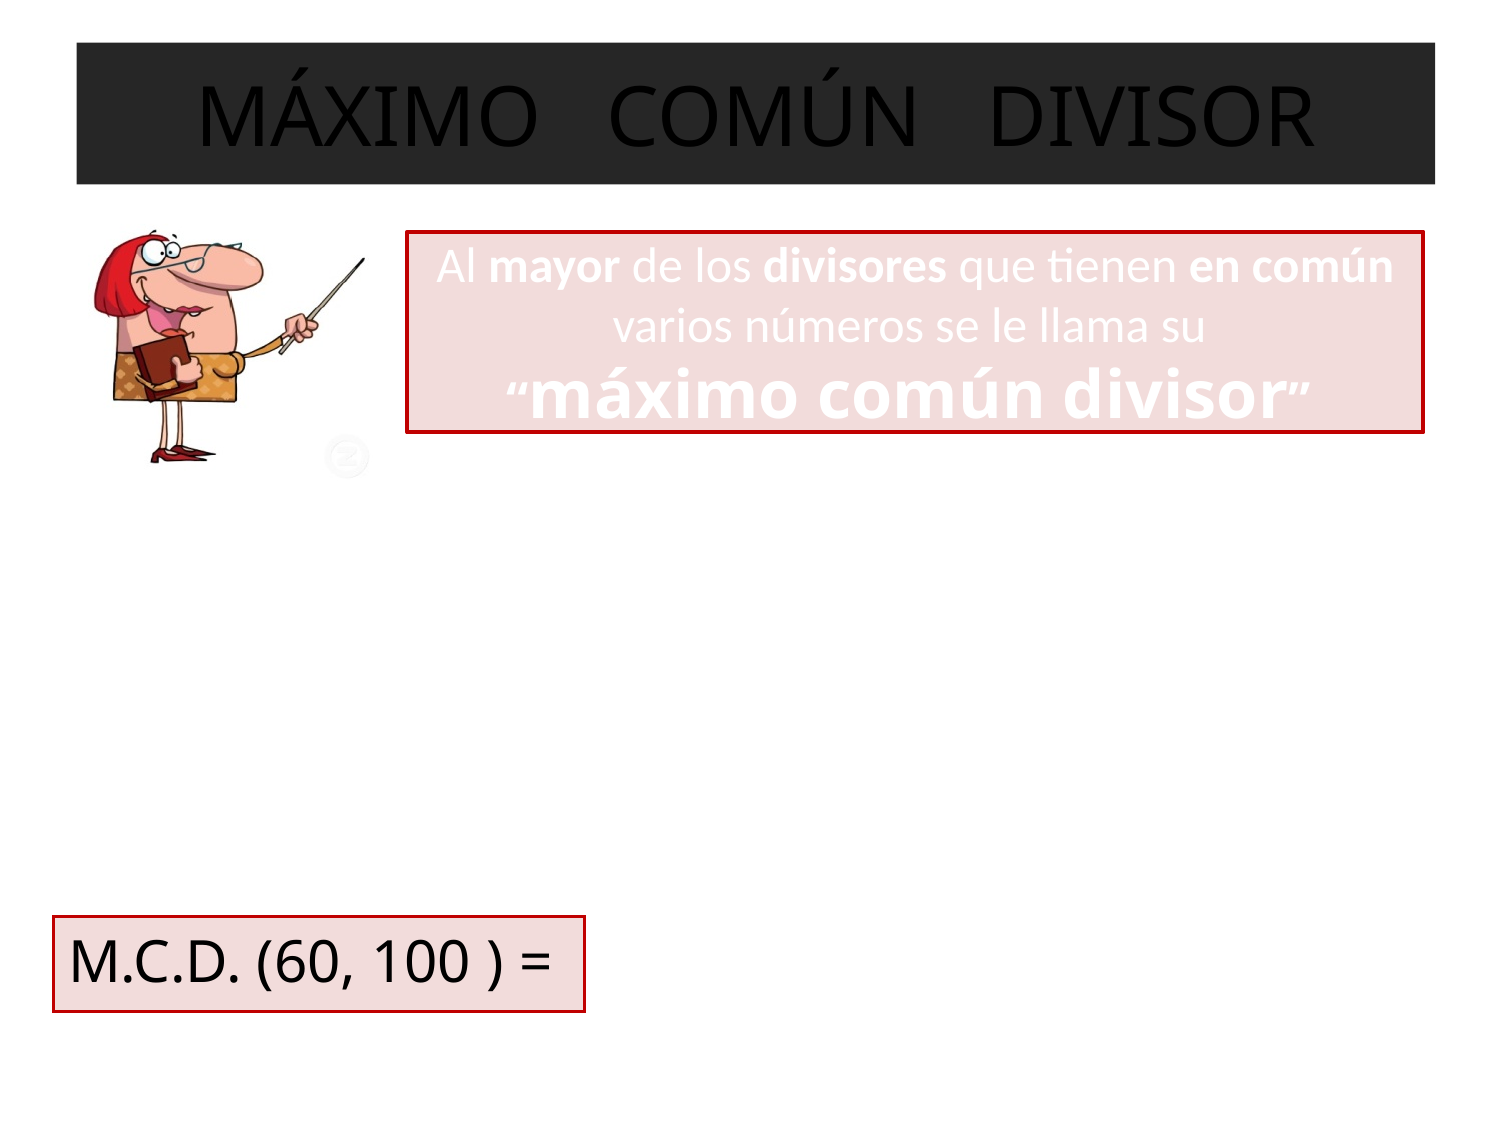

MÁXIMO COMÚN DIVISOR
Al mayor de los divisores que tienen en común varios números se le llama su
“máximo común divisor”
M.C.D. (60, 100 ) =